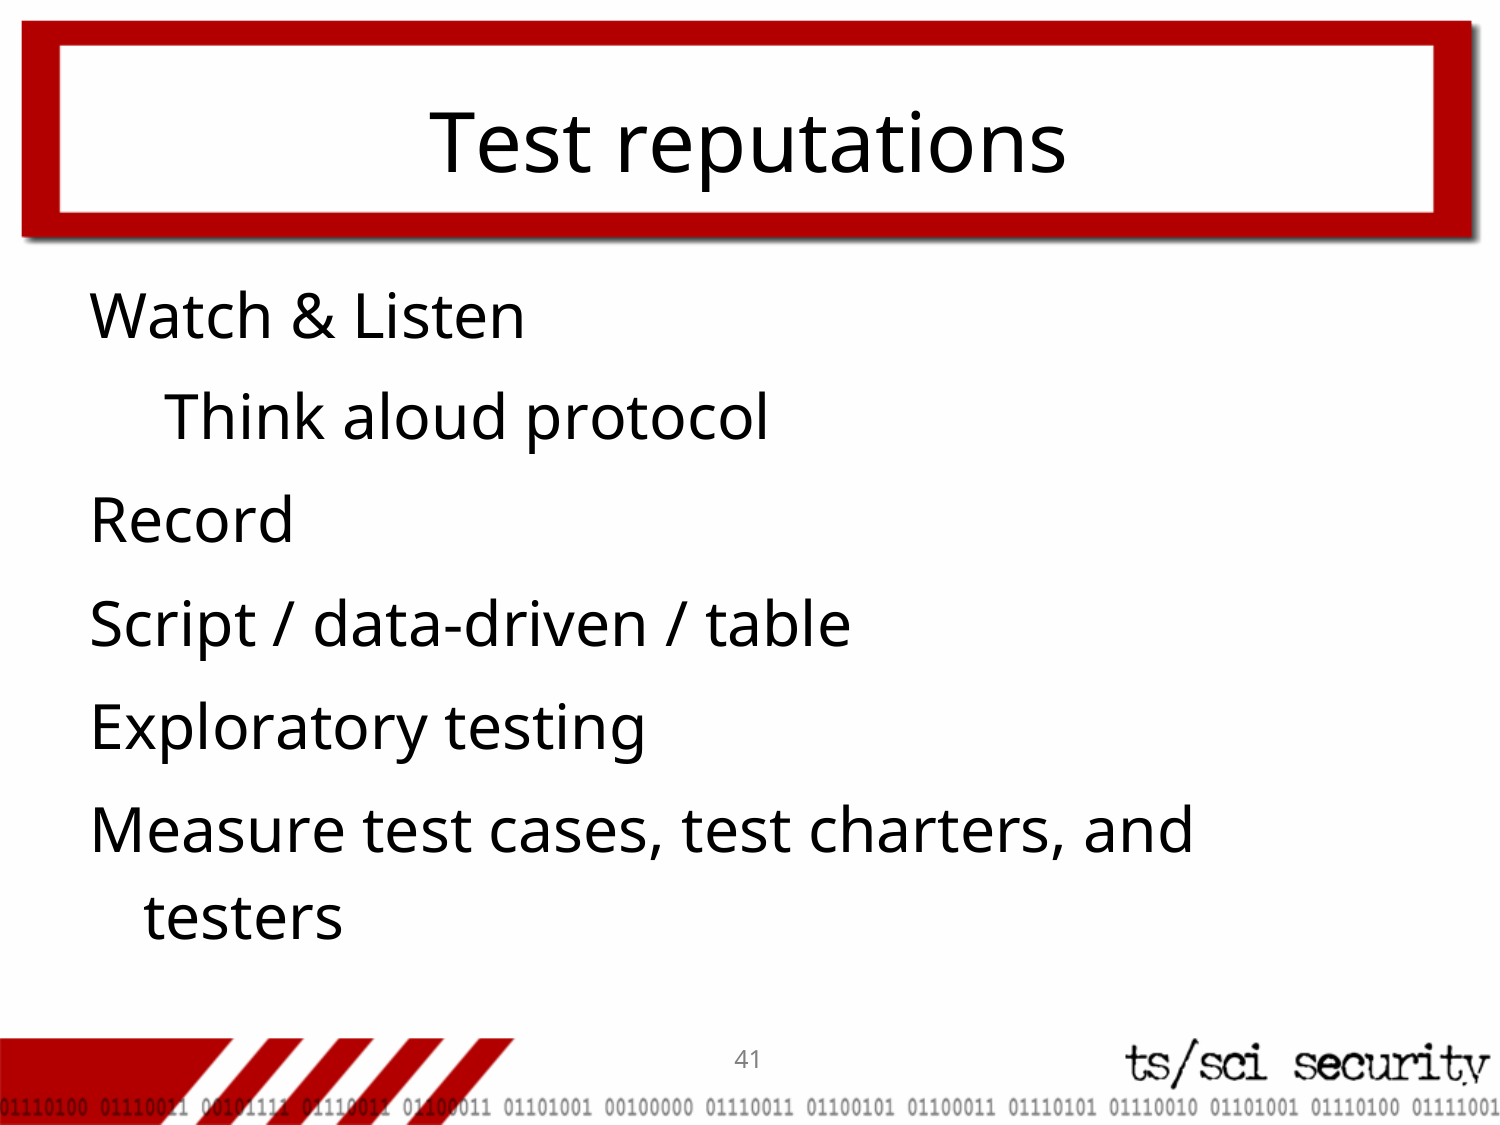

# Test reputations
Watch & Listen
Think aloud protocol
Record
Script / data-driven / table
Exploratory testing
Measure test cases, test charters, and testers
41